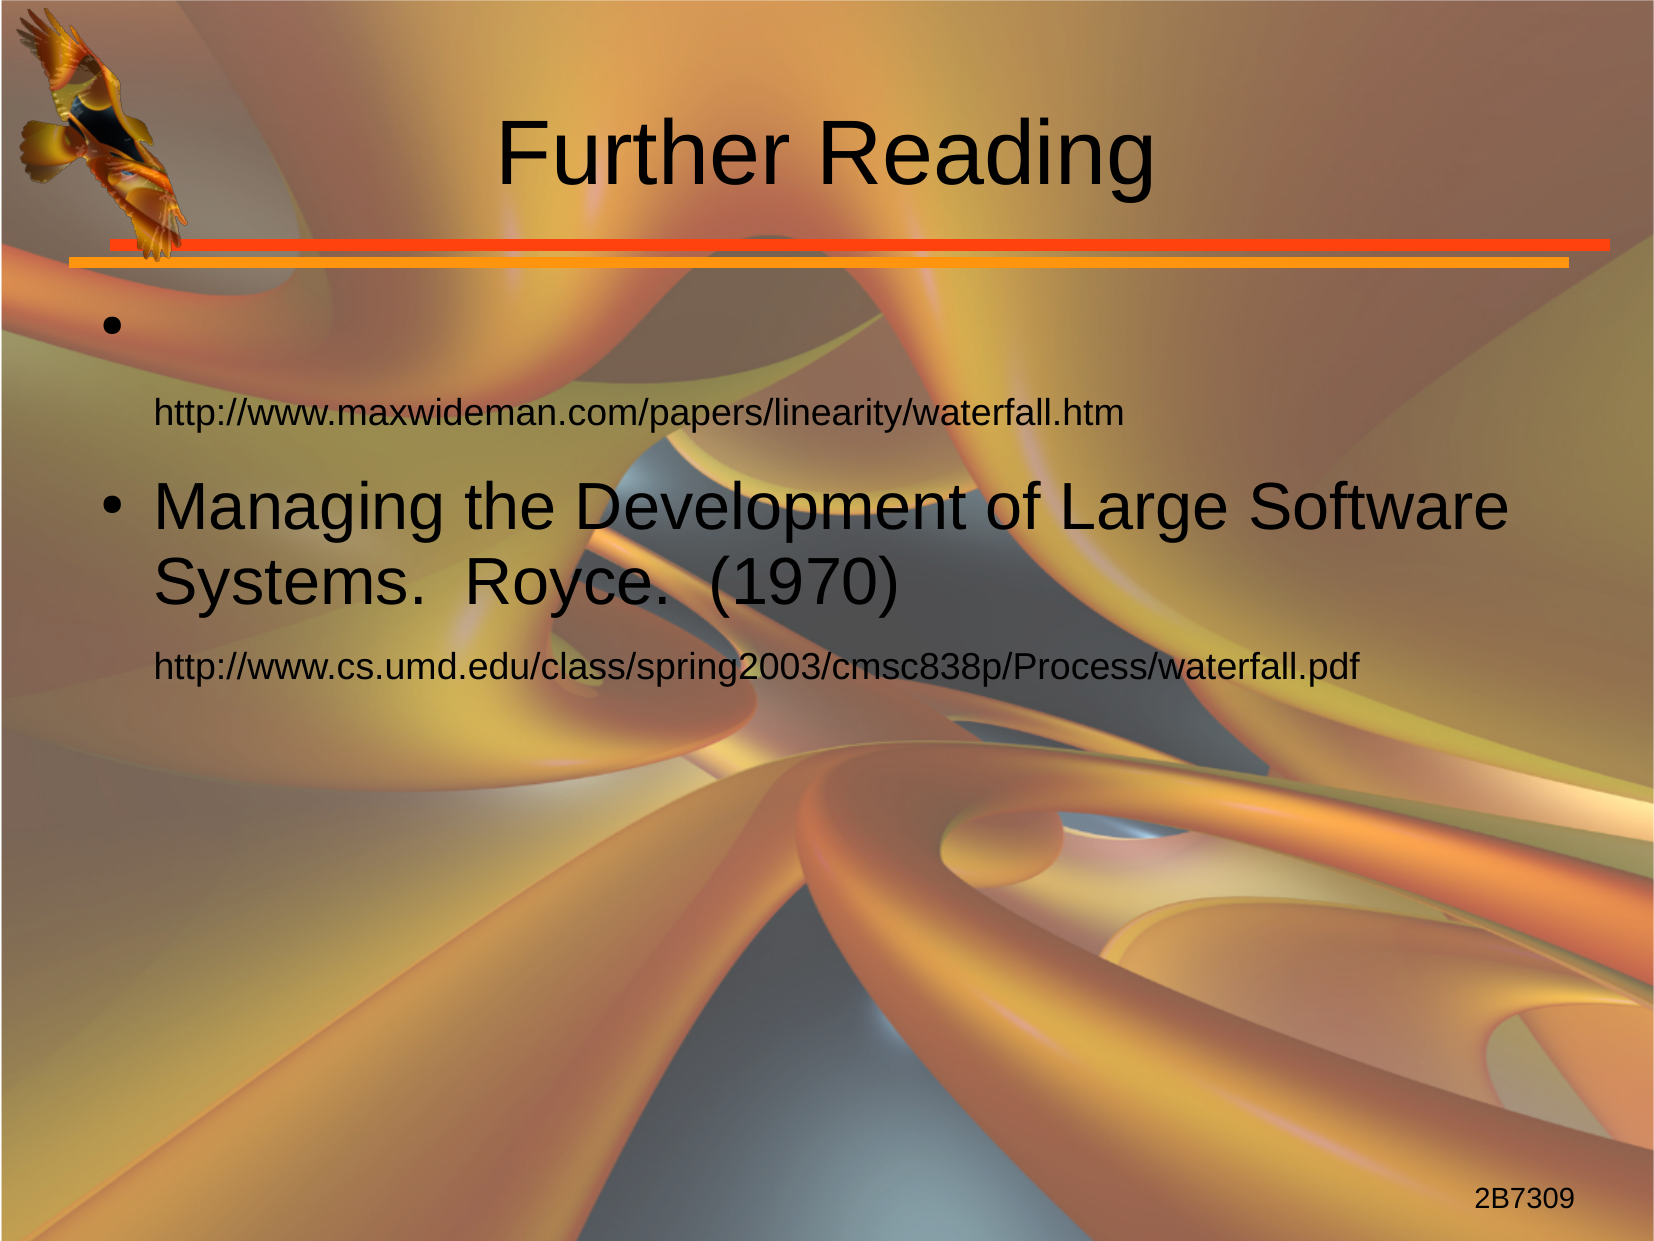

# Further Reading
http://www.maxwideman.com/papers/linearity/waterfall.htm
Managing the Development of Large Software Systems. Royce. (1970)
http://www.cs.umd.edu/class/spring2003/cmsc838p/Process/waterfall.pdf